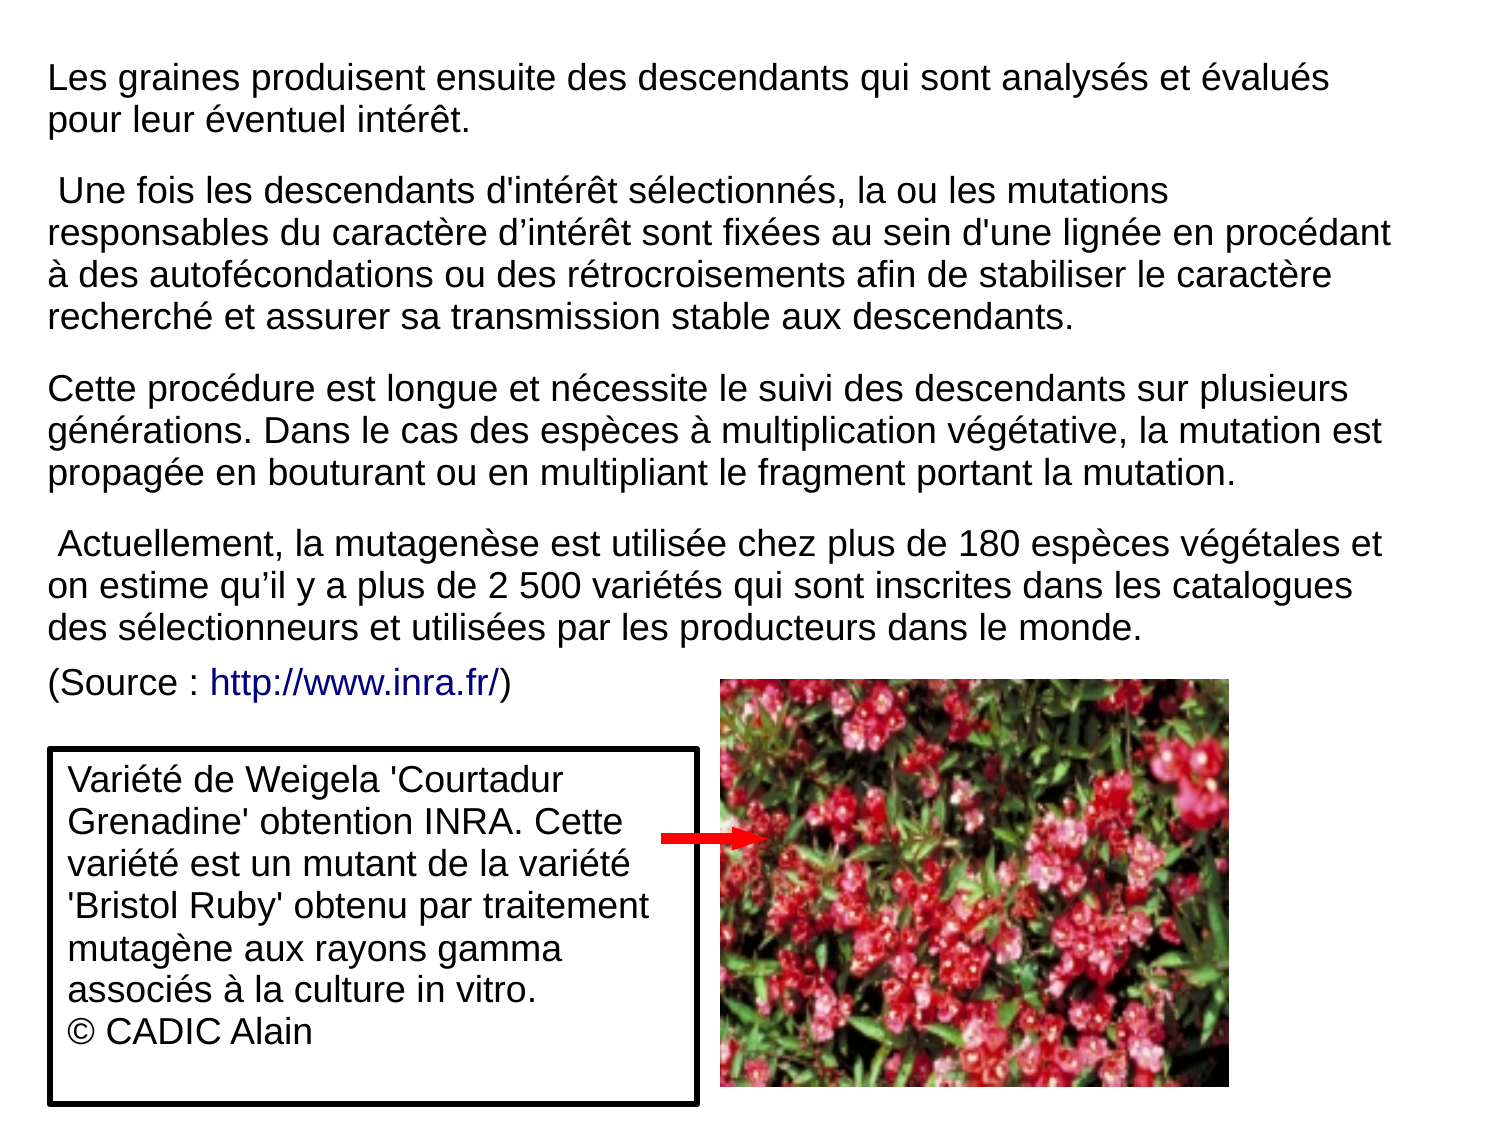

# Les graines produisent ensuite des descendants qui sont analysés et évalués pour leur éventuel intérêt.
 Une fois les descendants d'intérêt sélectionnés, la ou les mutations responsables du caractère d’intérêt sont fixées au sein d'une lignée en procédant à des autofécondations ou des rétrocroisements afin de stabiliser le caractère recherché et assurer sa transmission stable aux descendants.
Cette procédure est longue et nécessite le suivi des descendants sur plusieurs générations. Dans le cas des espèces à multiplication végétative, la mutation est propagée en bouturant ou en multipliant le fragment portant la mutation.
 Actuellement, la mutagenèse est utilisée chez plus de 180 espèces végétales et on estime qu’il y a plus de 2 500 variétés qui sont inscrites dans les catalogues des sélectionneurs et utilisées par les producteurs dans le monde.
(Source : http://www.inra.fr/)
Variété de Weigela 'Courtadur Grenadine' obtention INRA. Cette variété est un mutant de la variété 'Bristol Ruby' obtenu par traitement mutagène aux rayons gamma associés à la culture in vitro.
© CADIC Alain